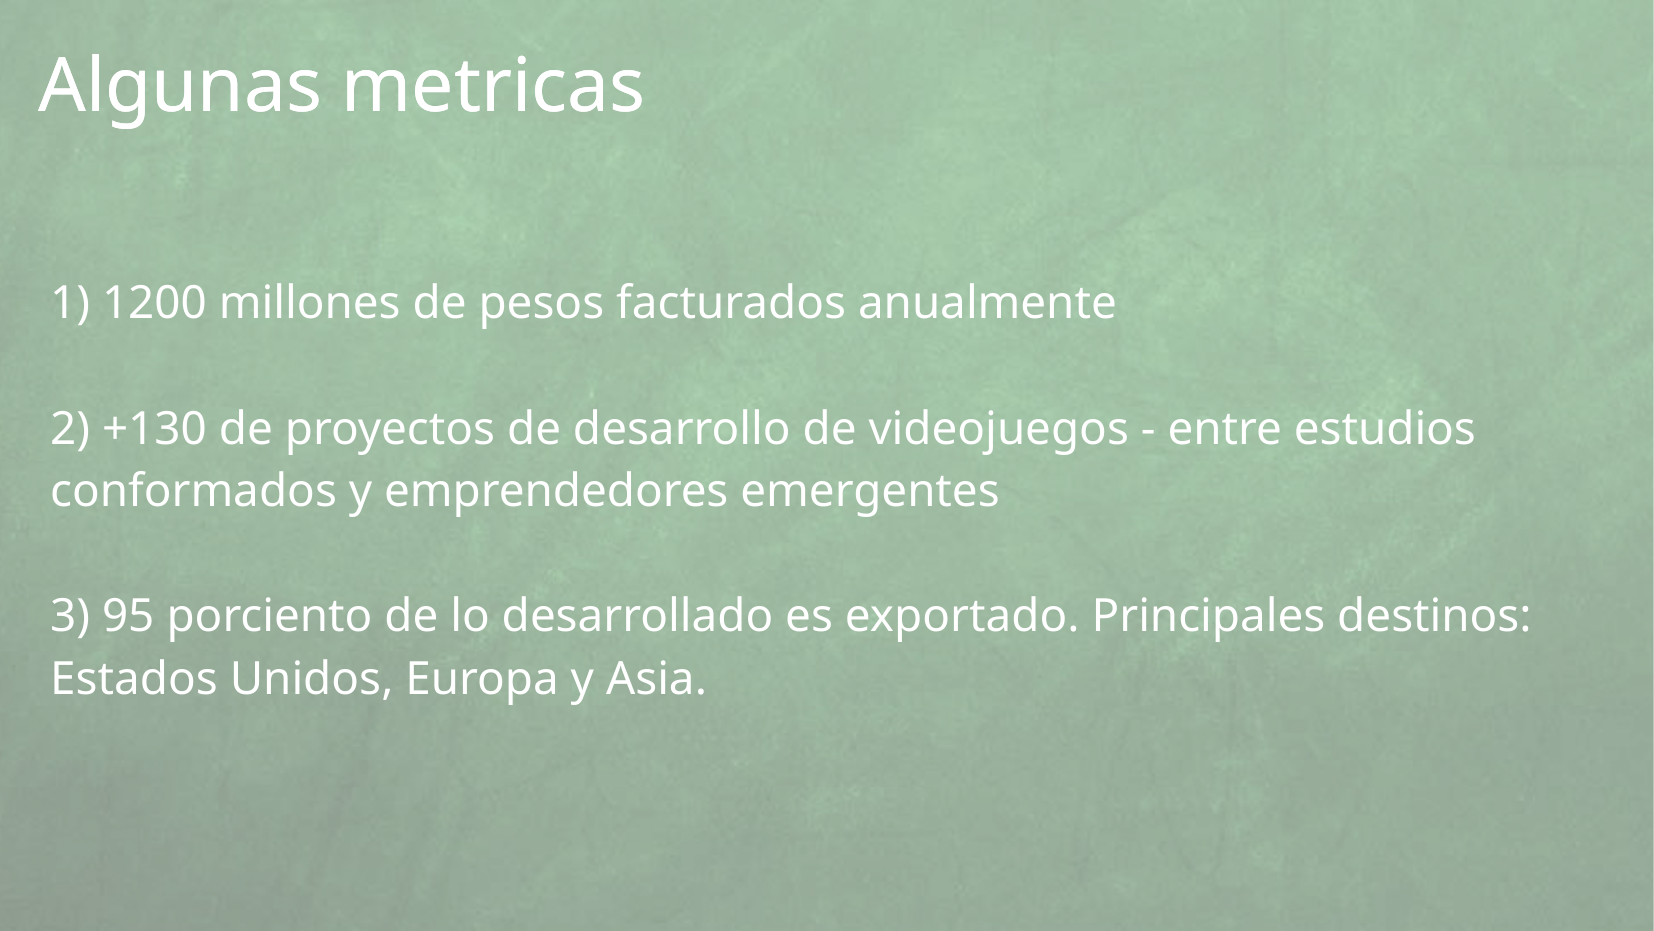

Algunas metricas
Algunas metricas
1) 1200 millones de pesos facturados anualmente
2) +130 de proyectos de desarrollo de videojuegos - entre estudios conformados y emprendedores emergentes
3) 95 porciento de lo desarrollado es exportado. Principales destinos: Estados Unidos, Europa y Asia.